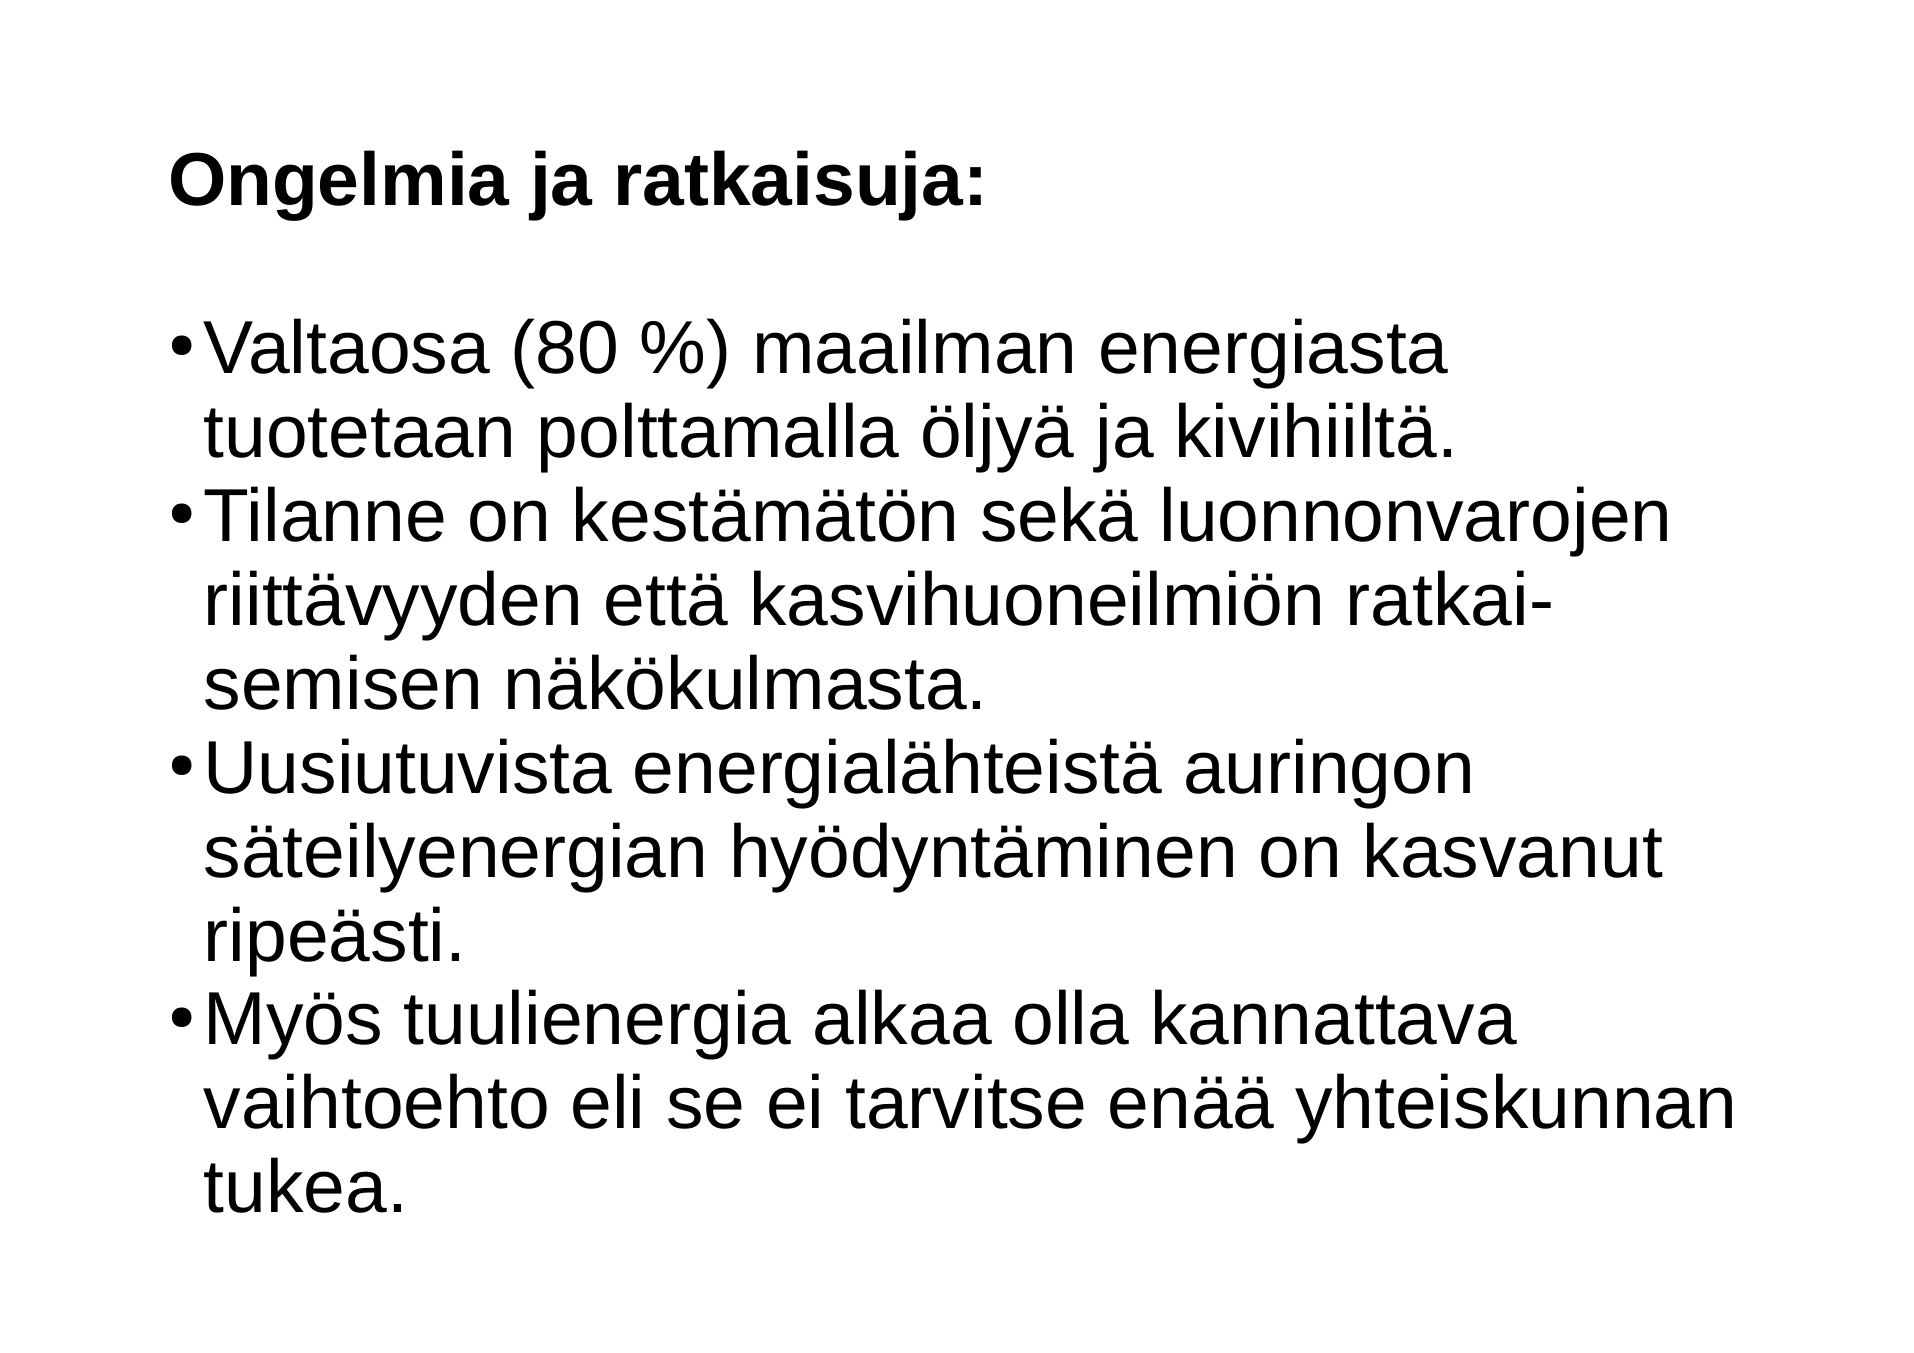

Ongelmia ja ratkaisuja:
Valtaosa (80 %) maailman energiasta tuotetaan polttamalla öljyä ja kivihiiltä.
Tilanne on kestämätön sekä luonnonvarojen riittävyyden että kasvihuoneilmiön ratkai-semisen näkökulmasta.
Uusiutuvista energialähteistä auringon säteilyenergian hyödyntäminen on kasvanut ripeästi.
Myös tuulienergia alkaa olla kannattava vaihtoehto eli se ei tarvitse enää yhteiskunnan tukea.